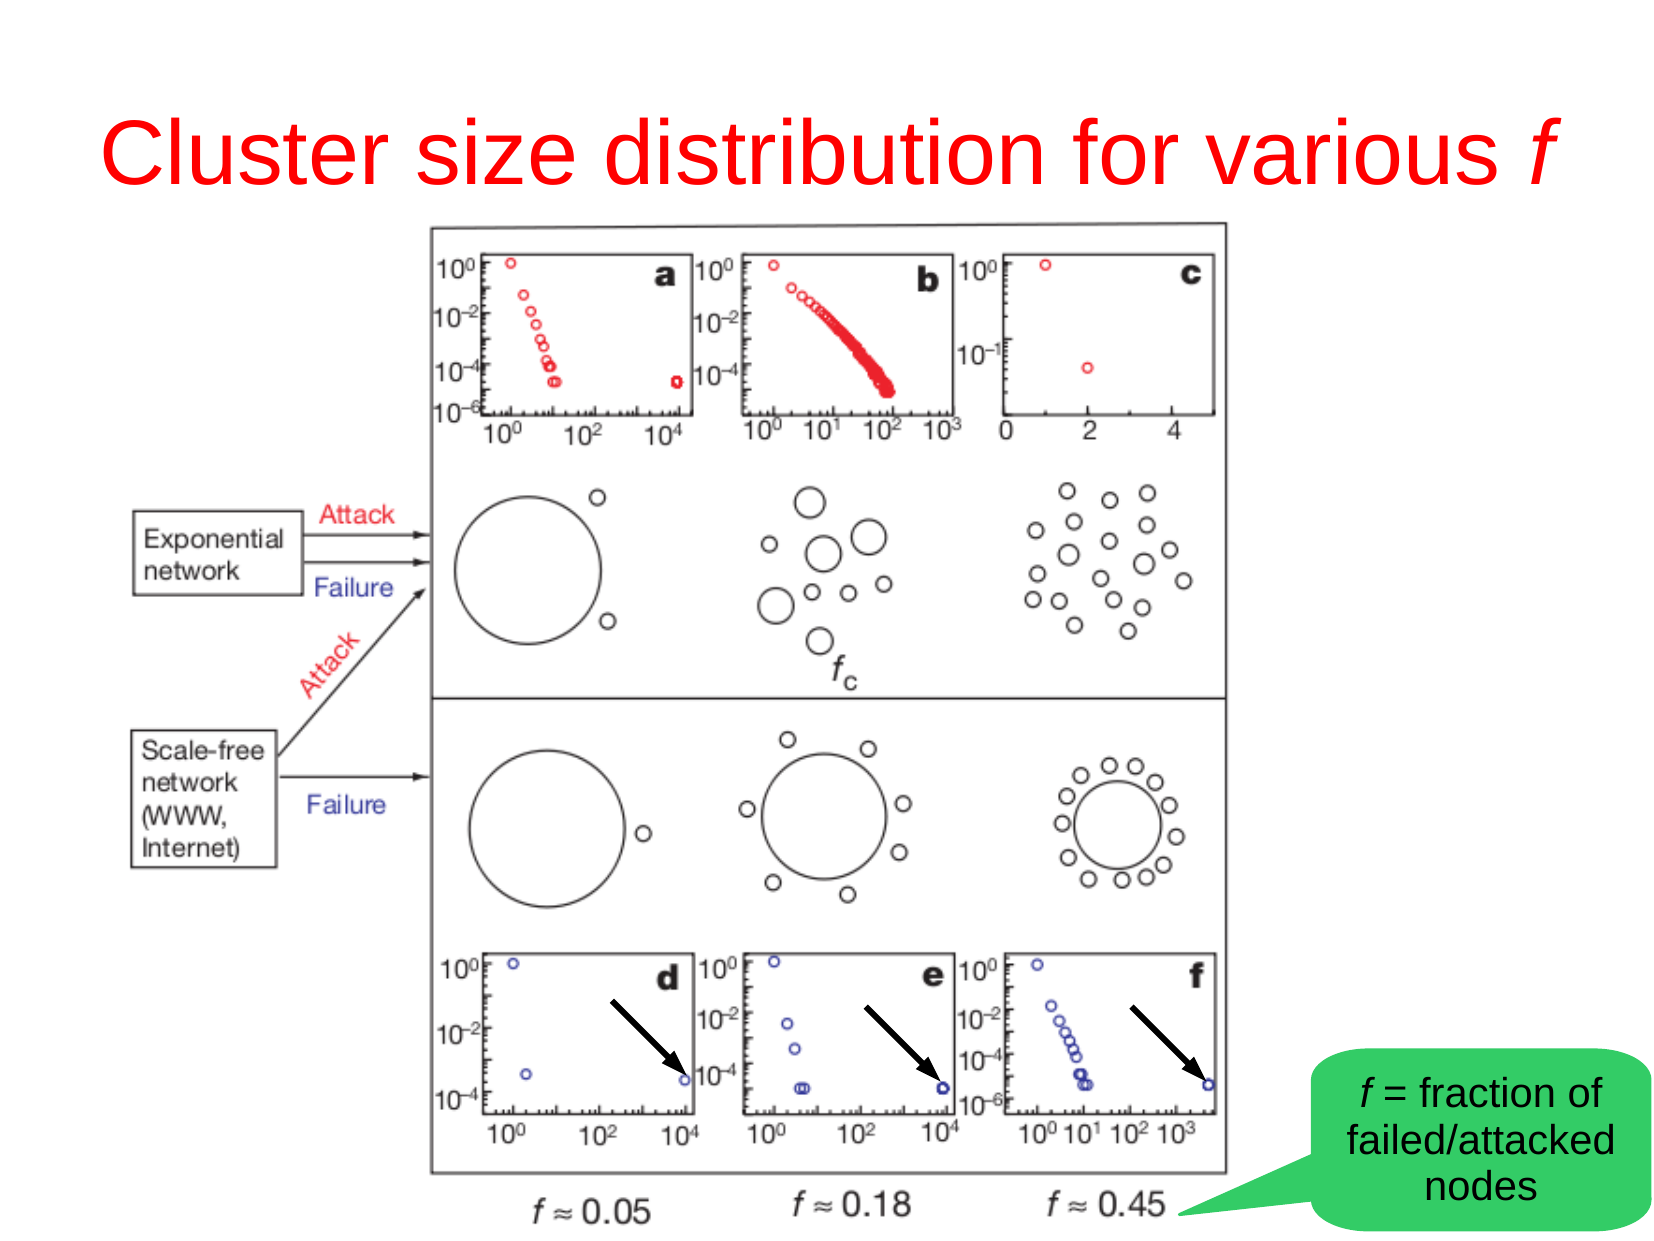

# Cluster size distribution for various f
f = fraction of failed/attacked nodes
Complex Systems
31